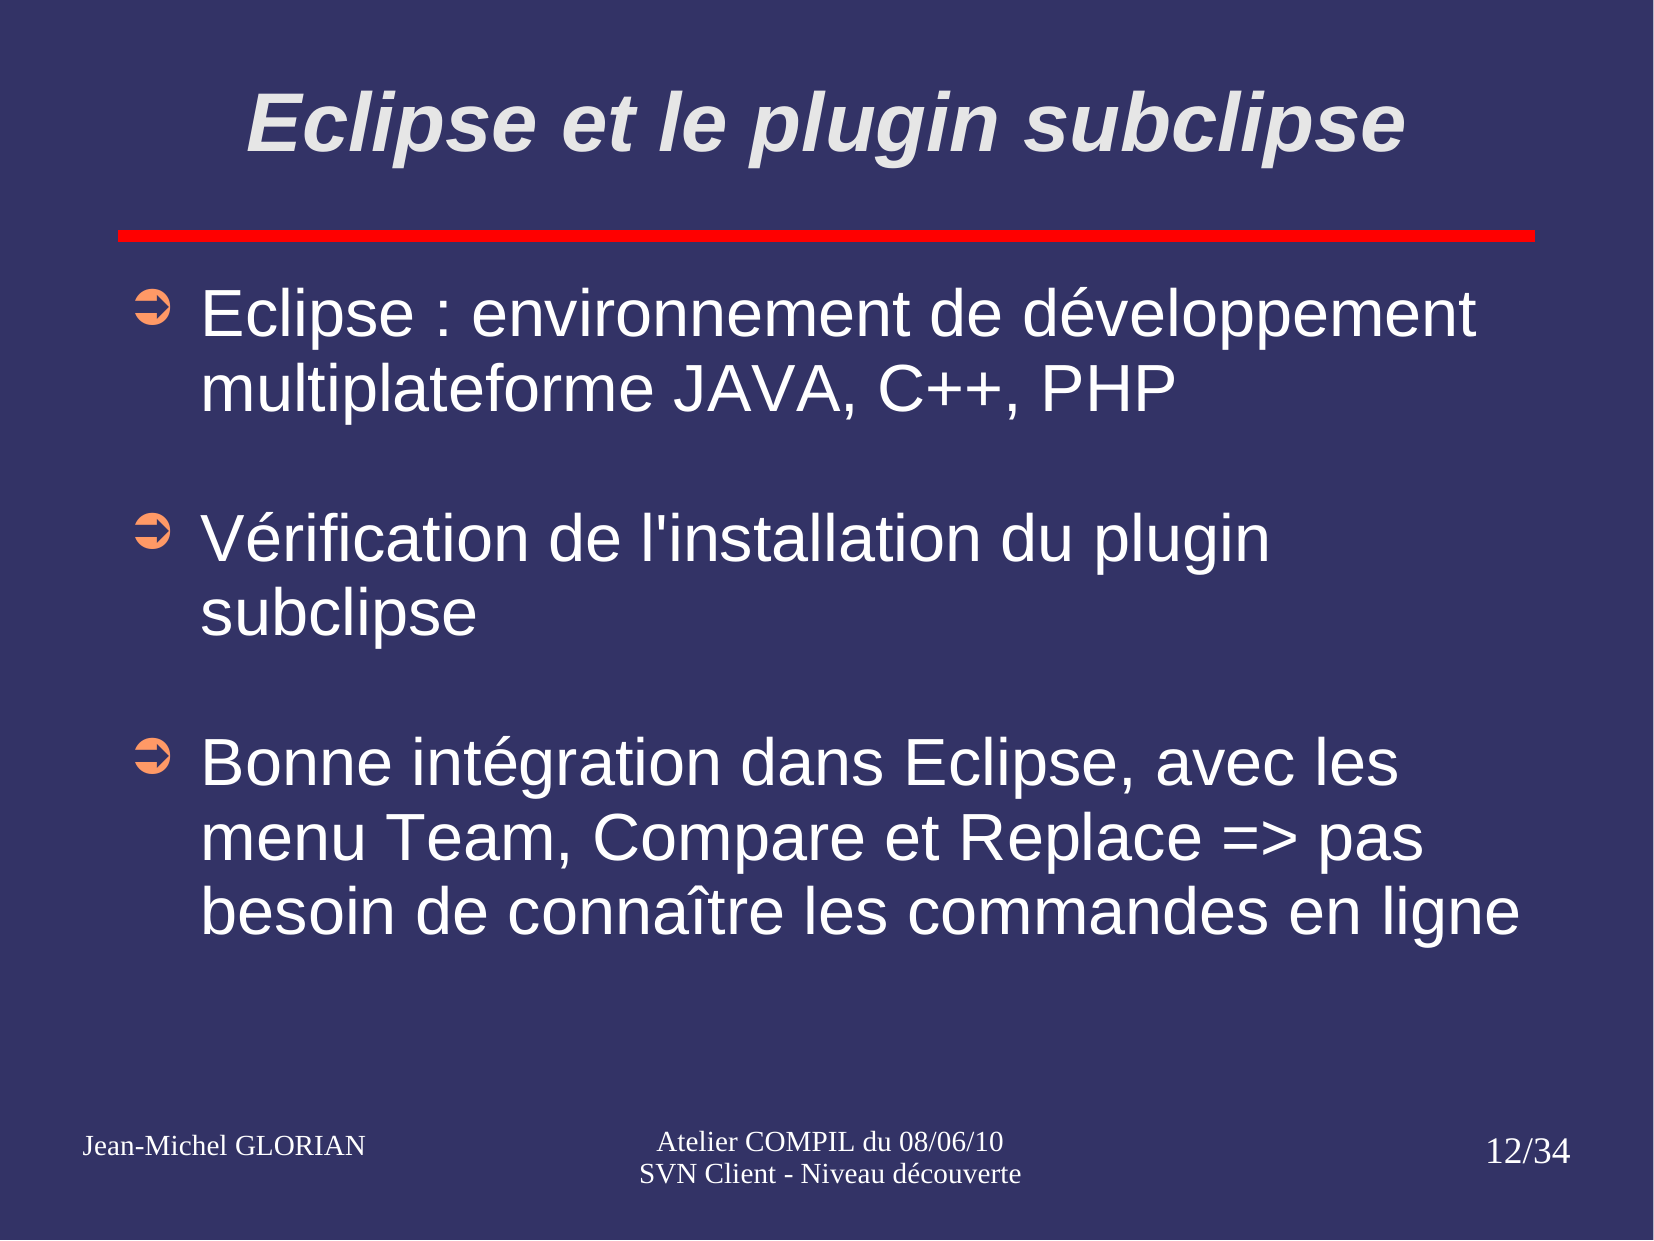

# Eclipse et le plugin subclipse
Eclipse : environnement de développement multiplateforme JAVA, C++, PHP
Vérification de l'installation du plugin
subclipse
Bonne intégration dans Eclipse, avec les menu Team, Compare et Replace => pas besoin de connaître les commandes en ligne